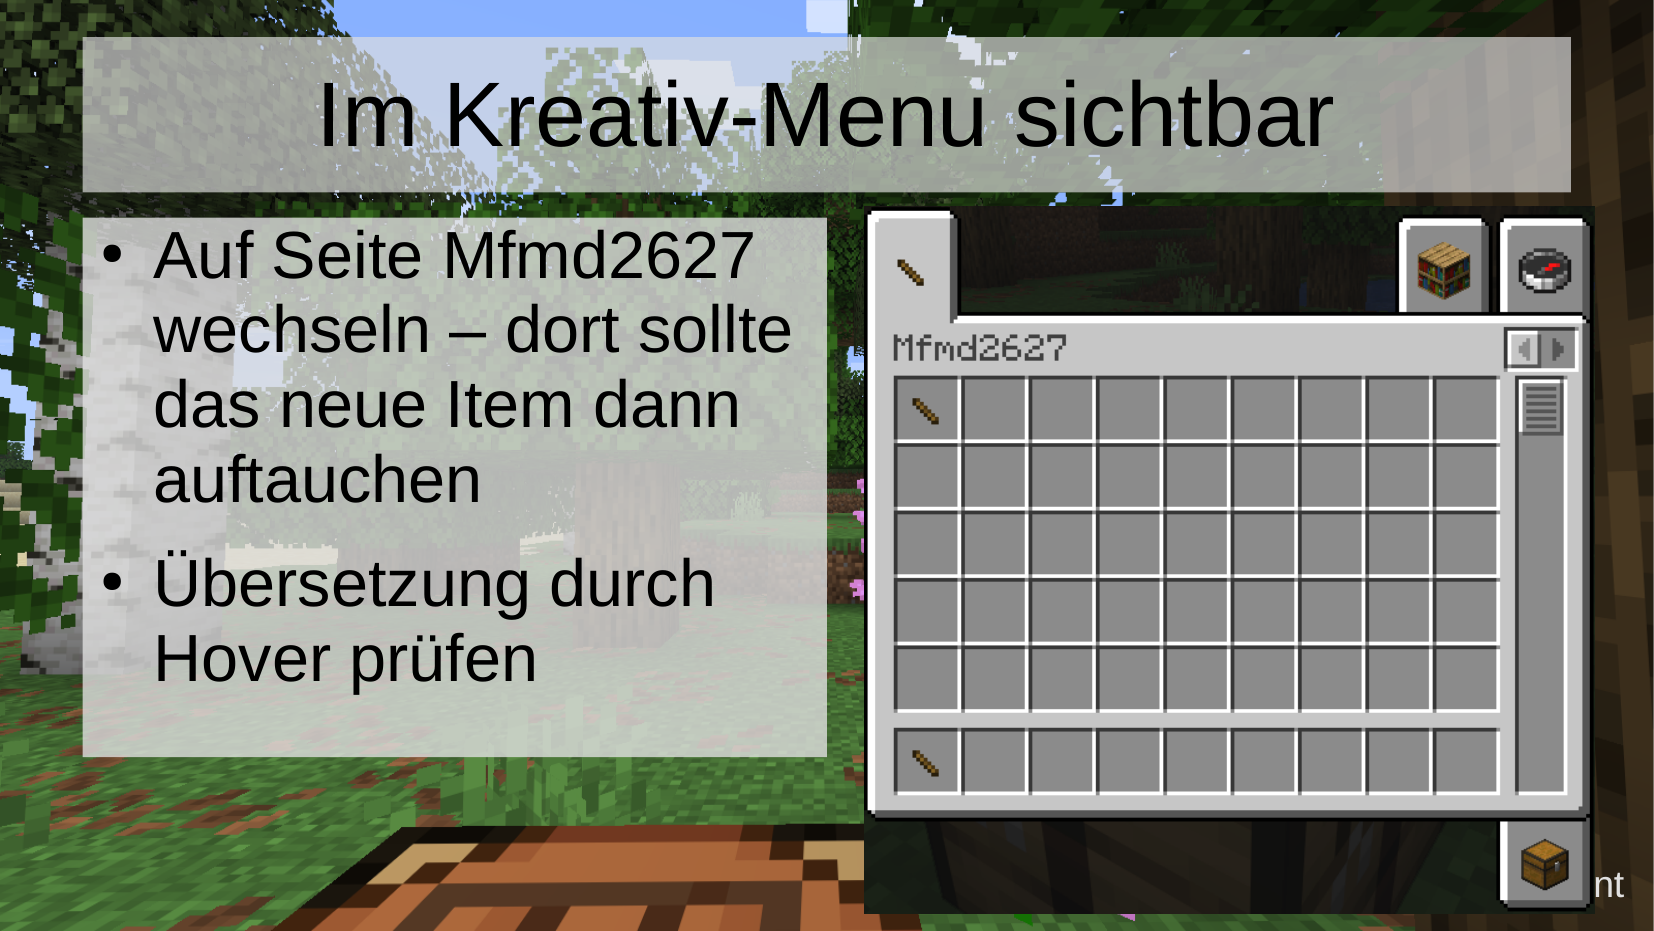

# Im Kreativ-Menu sichtbar
Auf Seite Mfmd2627 wechseln – dort sollte das neue Item dann auftauchen
Übersetzung durch Hover prüfen